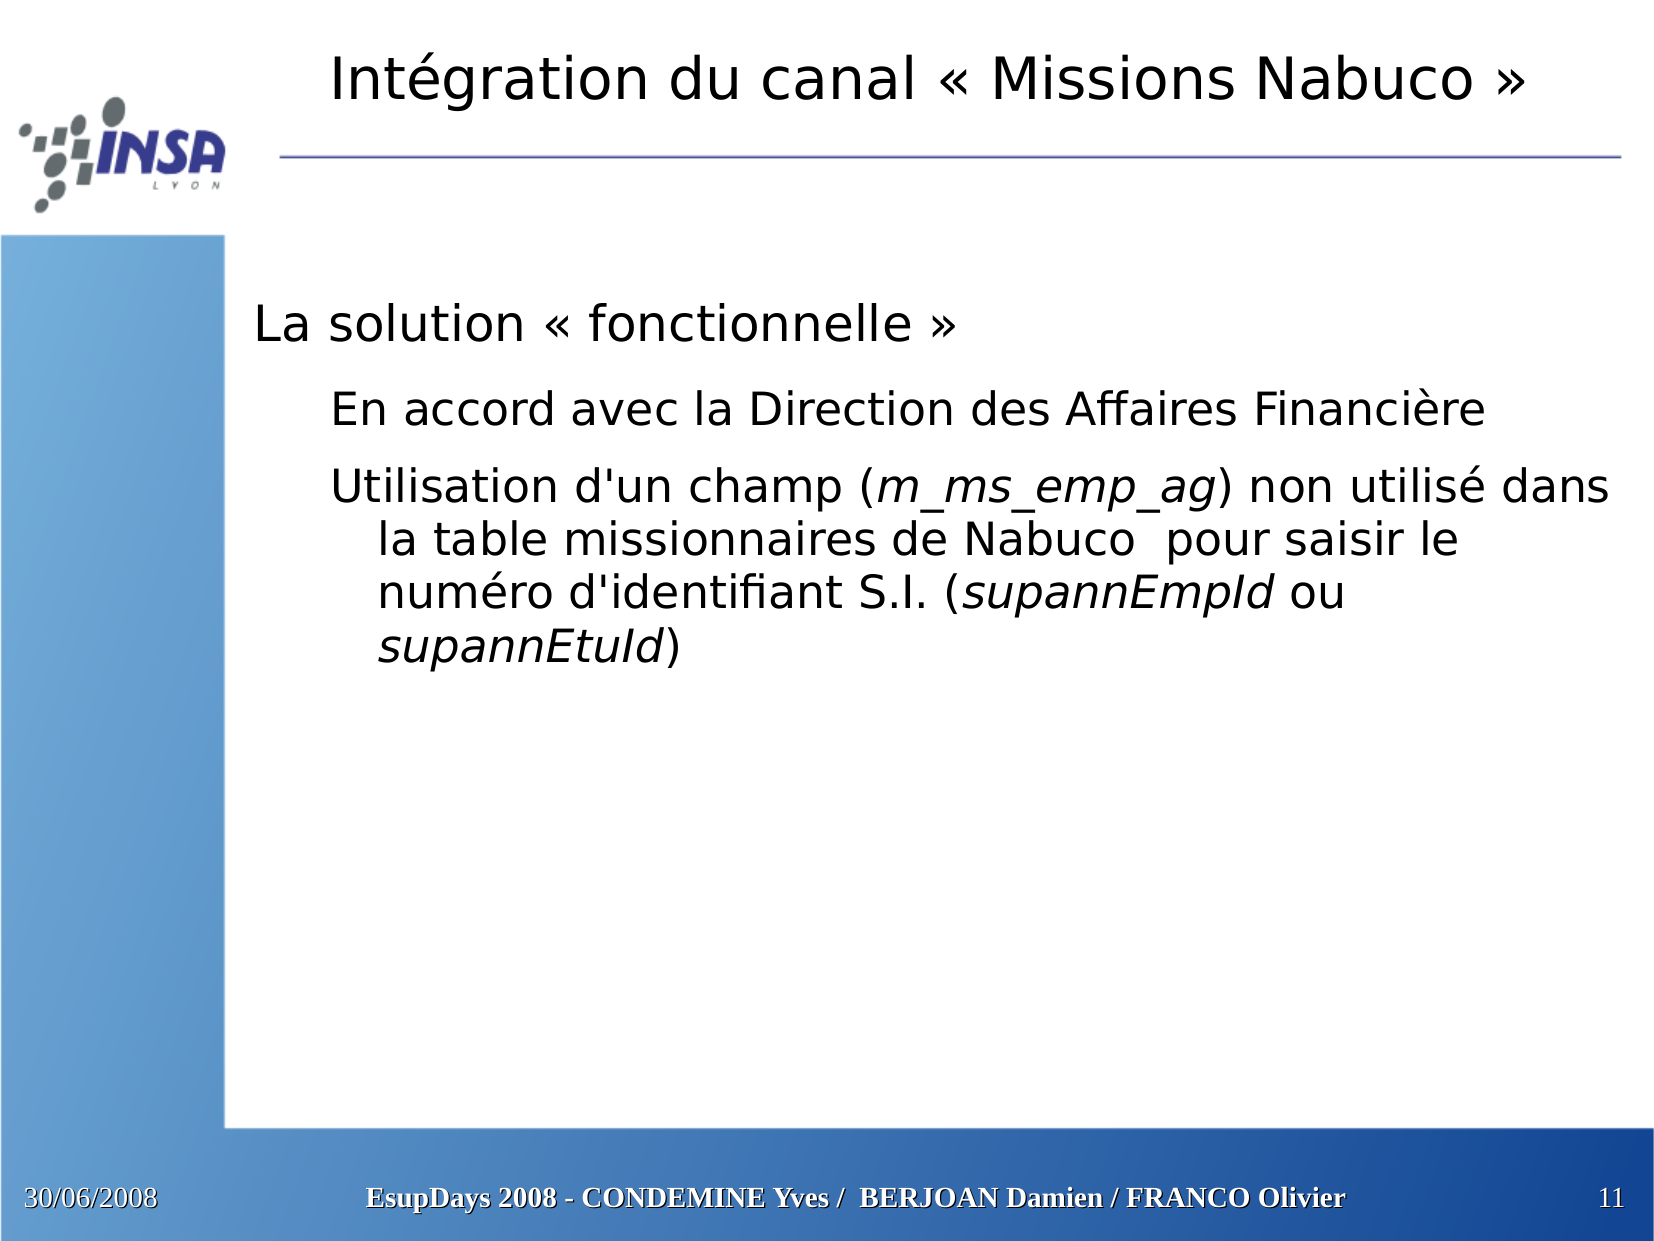

# Intégration du canal « Missions Nabuco »
La solution « fonctionnelle »
En accord avec la Direction des Affaires Financière
Utilisation d'un champ (m_ms_emp_ag) non utilisé dans la table missionnaires de Nabuco pour saisir le numéro d'identifiant S.I. (supannEmpId ou supannEtuId)
30/06/2008
EsupDays 2008 - CONDEMINE Yves / BERJOAN Damien / FRANCO Olivier
11